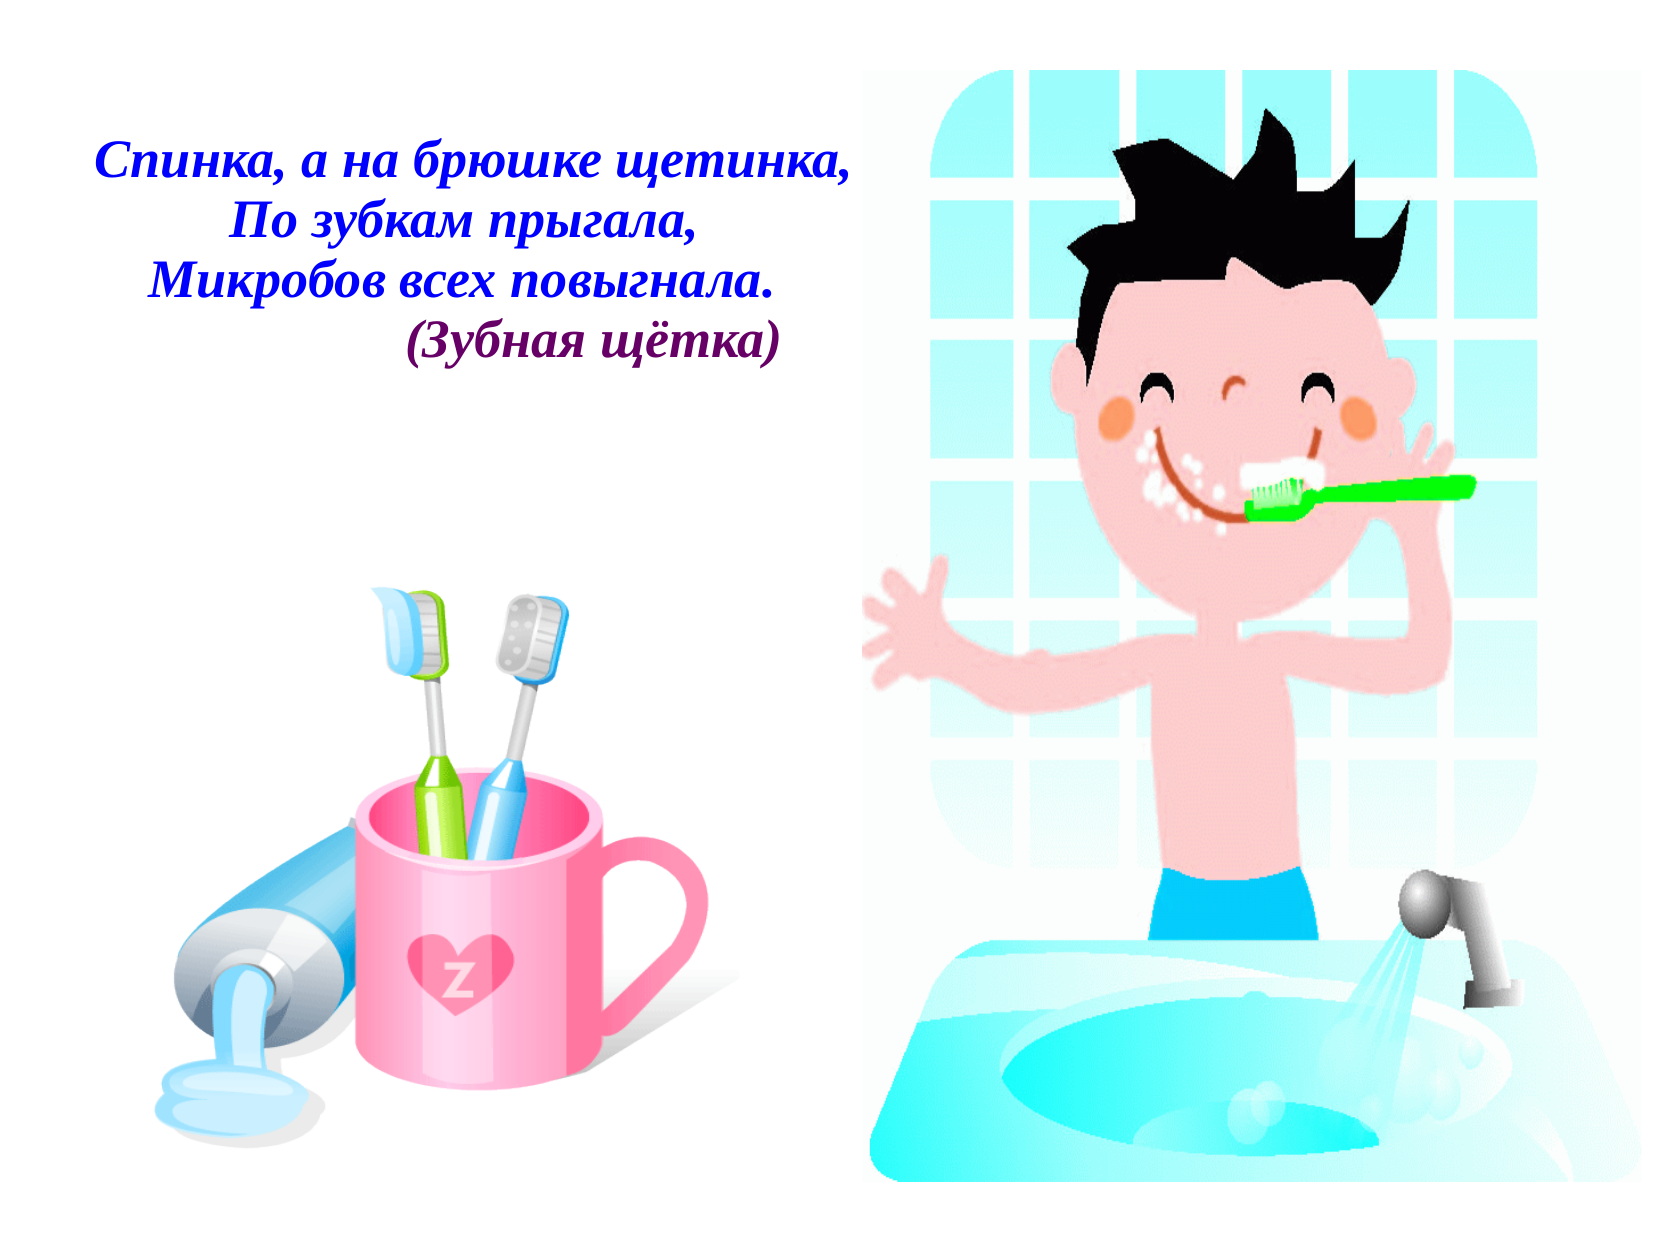

# Спинка, а на брюшке щетинка, По зубкам прыгала, Микробов всех повыгнала. (Зубная щётка)